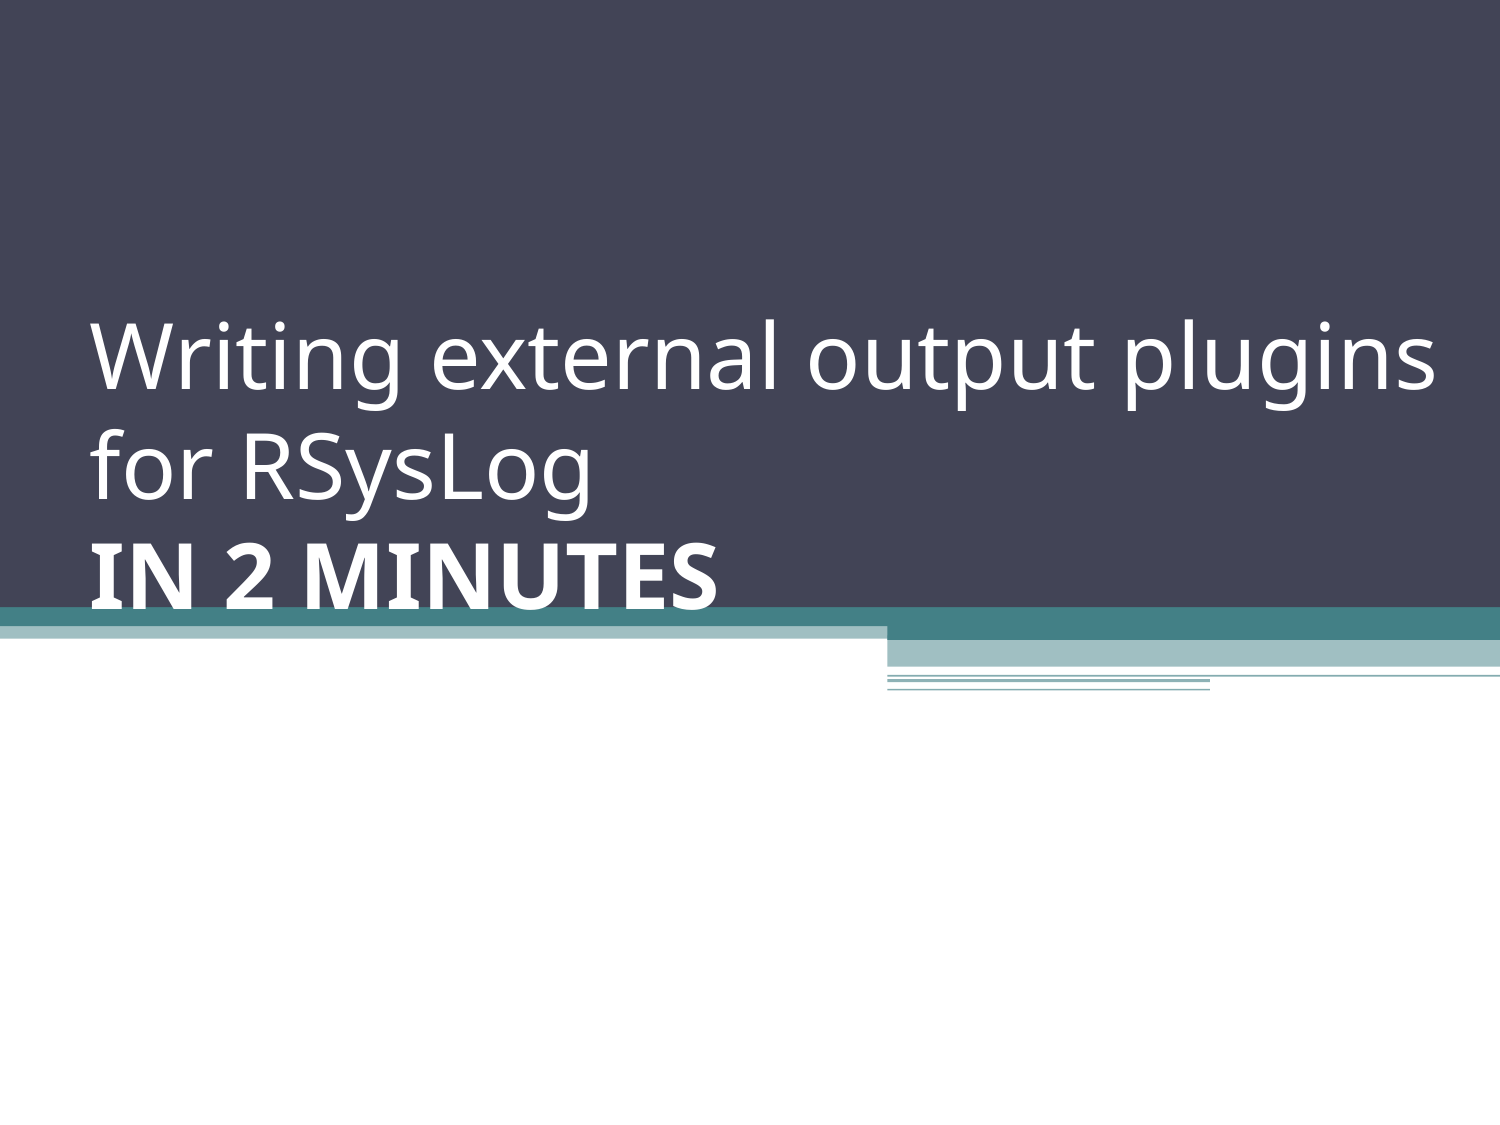

Rainer Gerhards
# Writing external output plugins for RSysLog IN 2 MINUTES